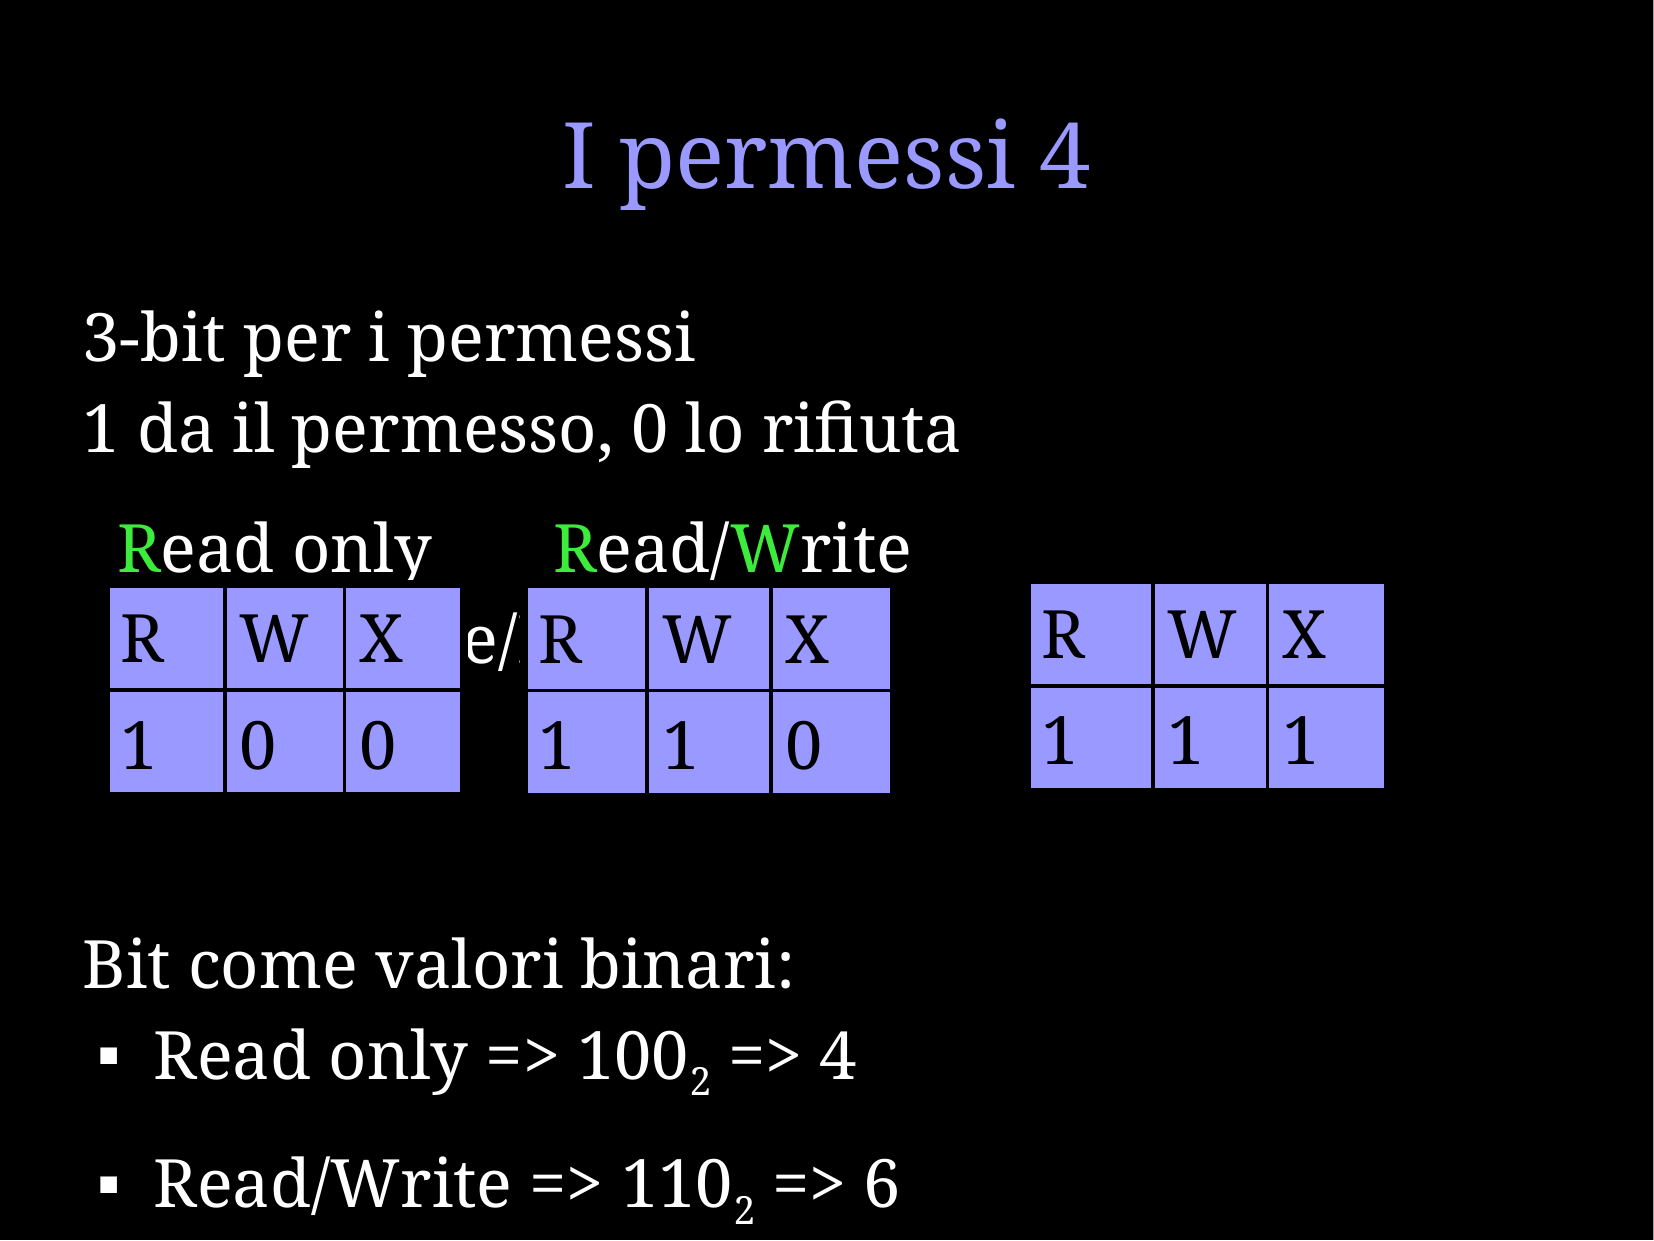

# I permessi 4
3-bit per i permessi
1 da il permesso, 0 lo rifiuta
 Read only Read/Write Read/Write/Execute
Bit come valori binari:
Read only => 1002 => 4
Read/Write => 1102 => 6
Read/Write/Execute => 1112 => 7
| R | W | X |
| --- | --- | --- |
| 1 | 1 | 1 |
| R | W | X |
| --- | --- | --- |
| 1 | 0 | 0 |
| R | W | X |
| --- | --- | --- |
| 1 | 1 | 0 |